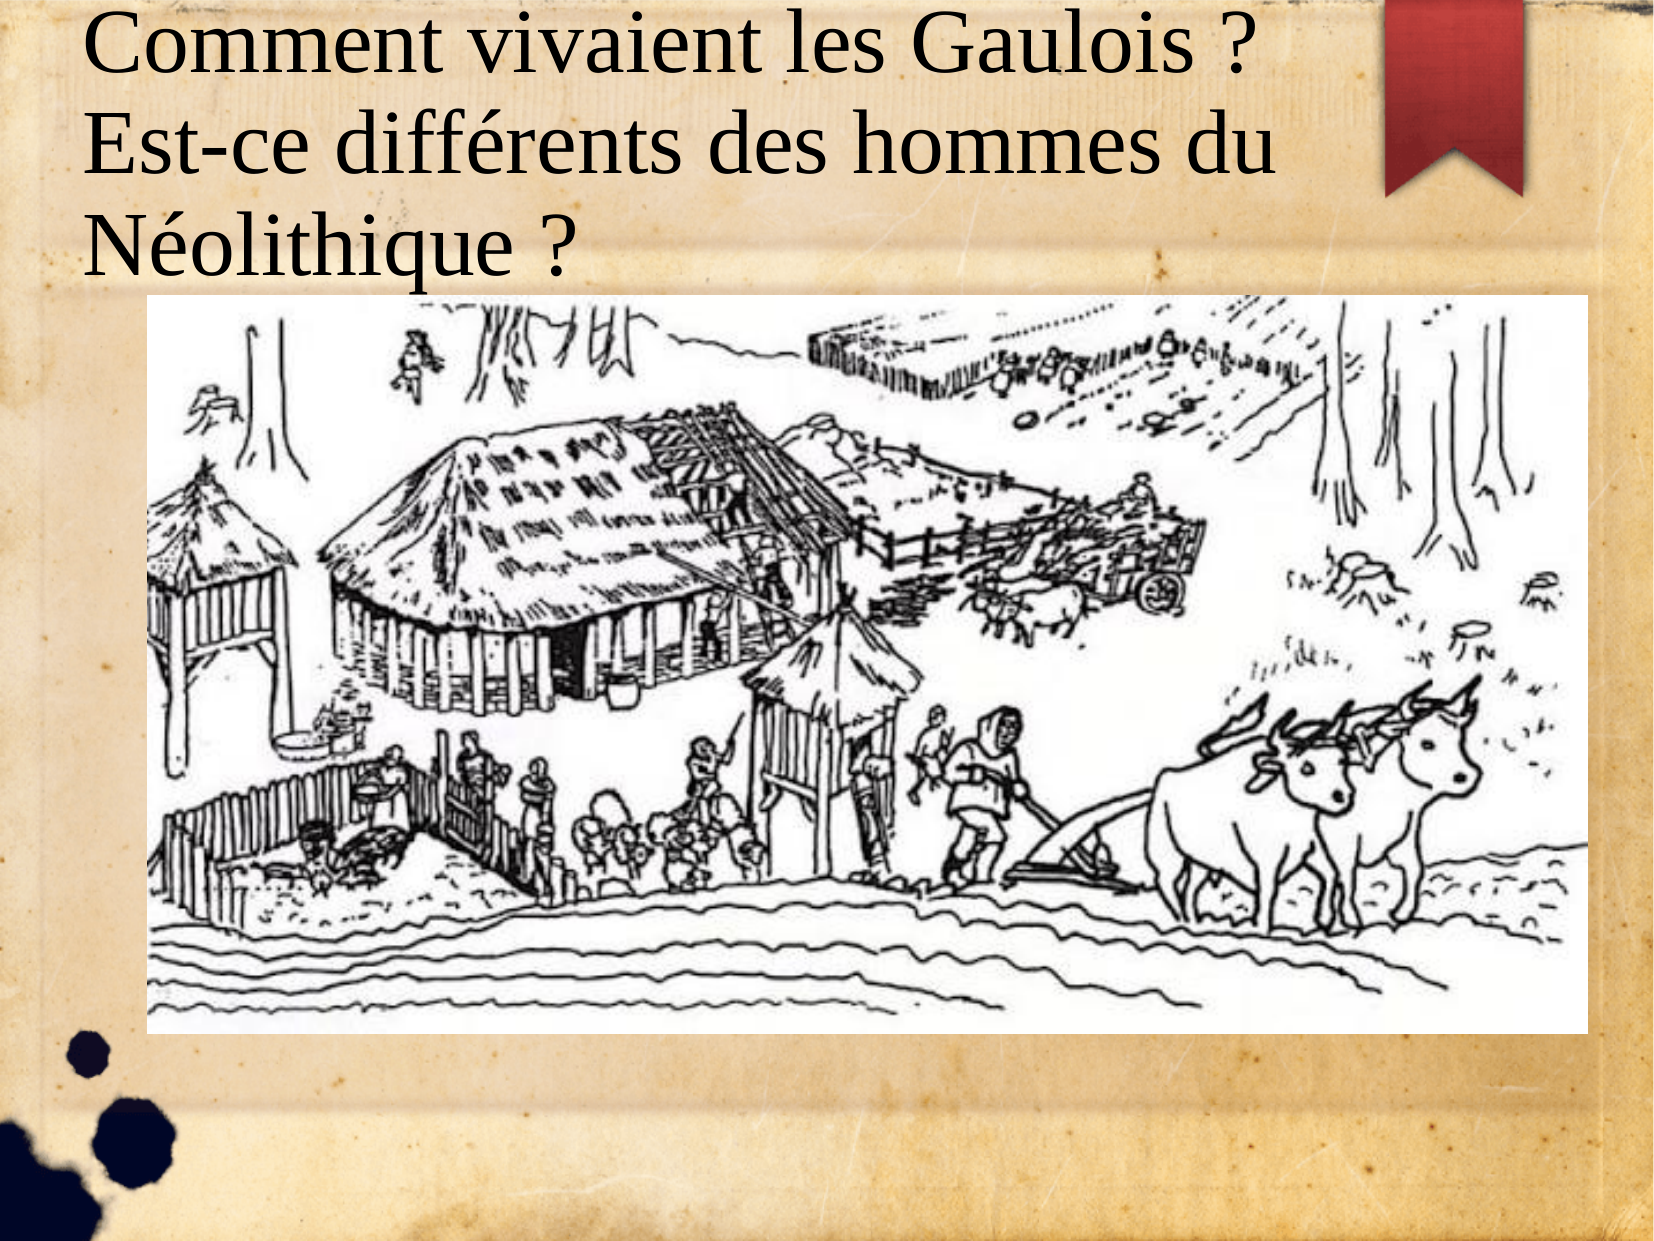

# Comment vivaient les Gaulois ? Est-ce différents des hommes du Néolithique ?